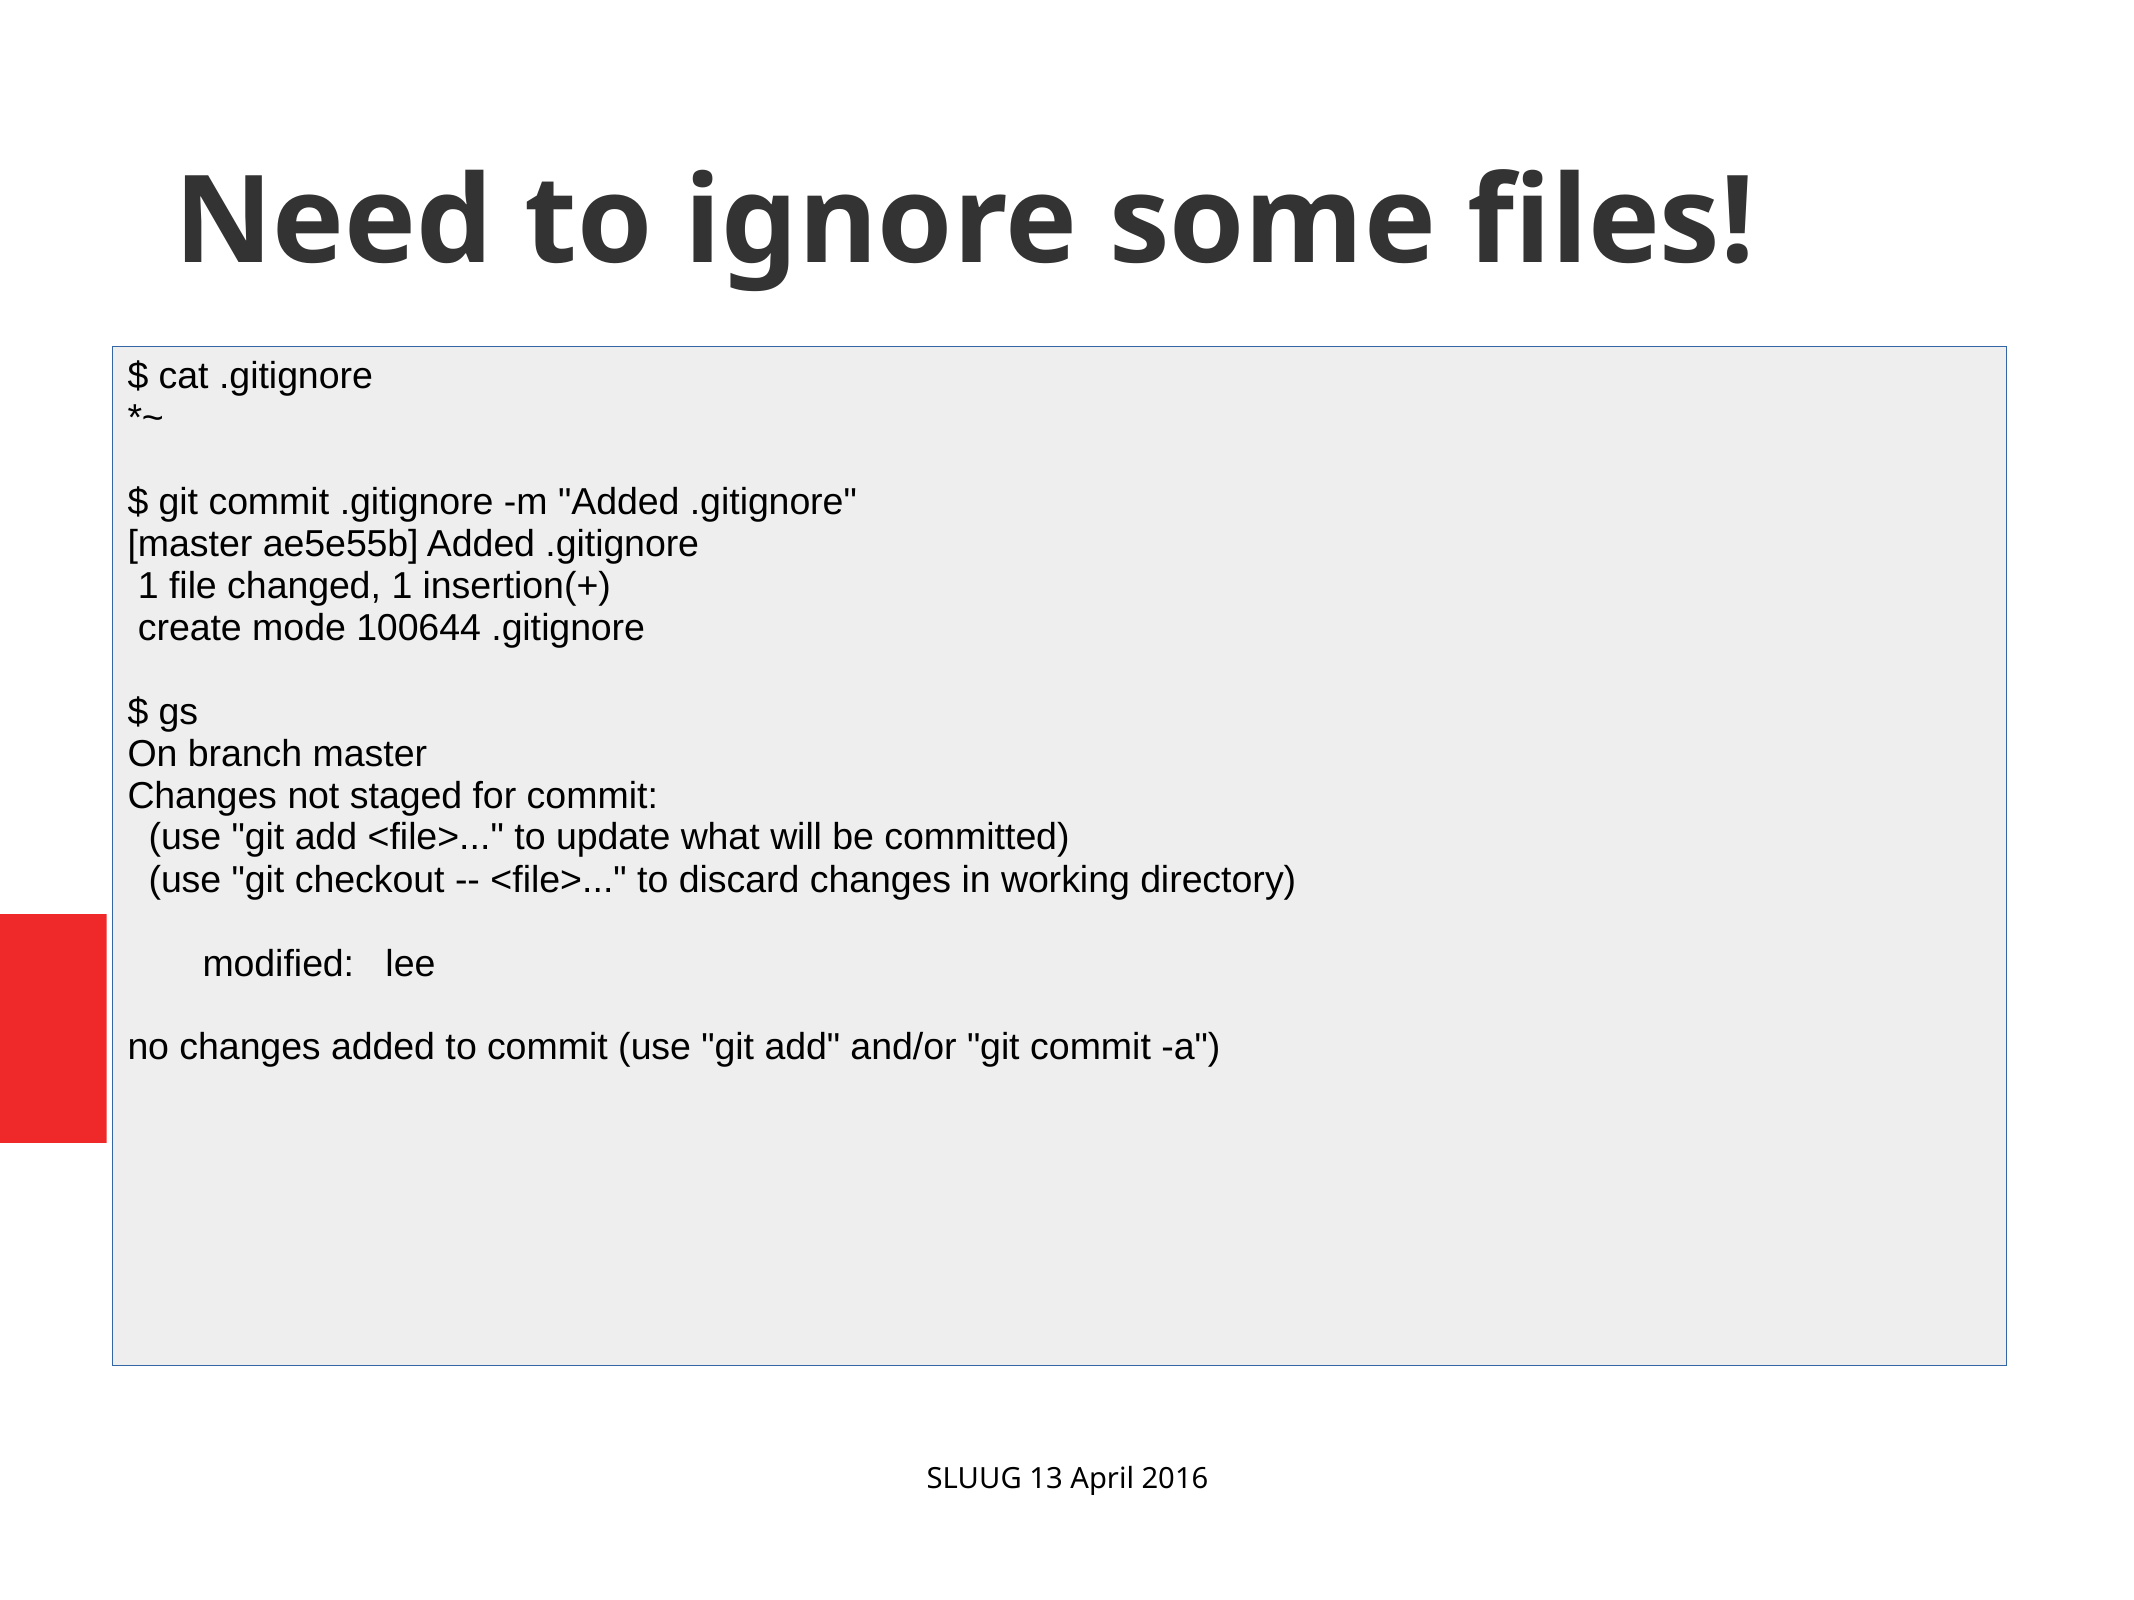

# Need to ignore some files!
$ cat .gitignore
*~
$ git commit .gitignore -m "Added .gitignore"
[master ae5e55b] Added .gitignore
 1 file changed, 1 insertion(+)
 create mode 100644 .gitignore
$ gs
On branch master
Changes not staged for commit:
 (use "git add <file>..." to update what will be committed)
 (use "git checkout -- <file>..." to discard changes in working directory)
	modified: lee
no changes added to commit (use "git add" and/or "git commit -a")